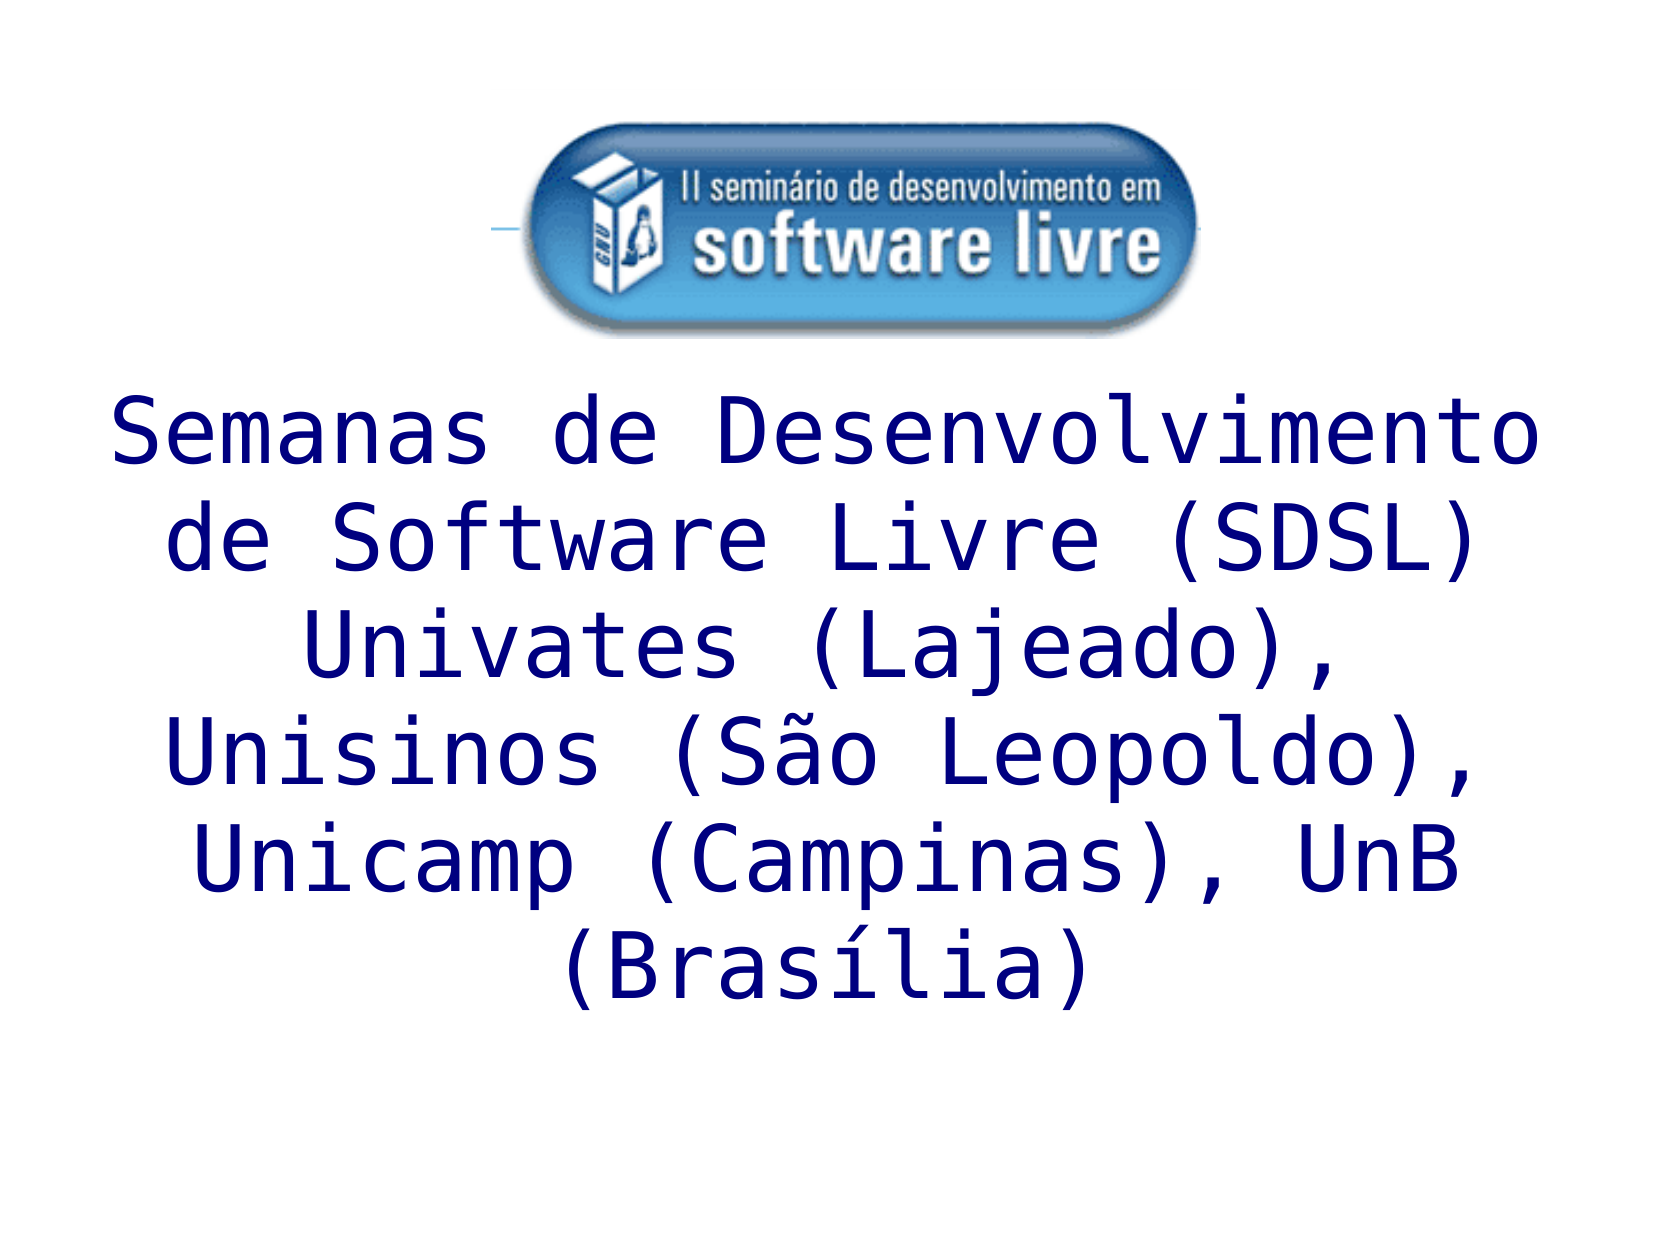

#
Semanas de Desenvolvimento de Software Livre (SDSL)
Univates (Lajeado), Unisinos (São Leopoldo), Unicamp (Campinas), UnB (Brasília)